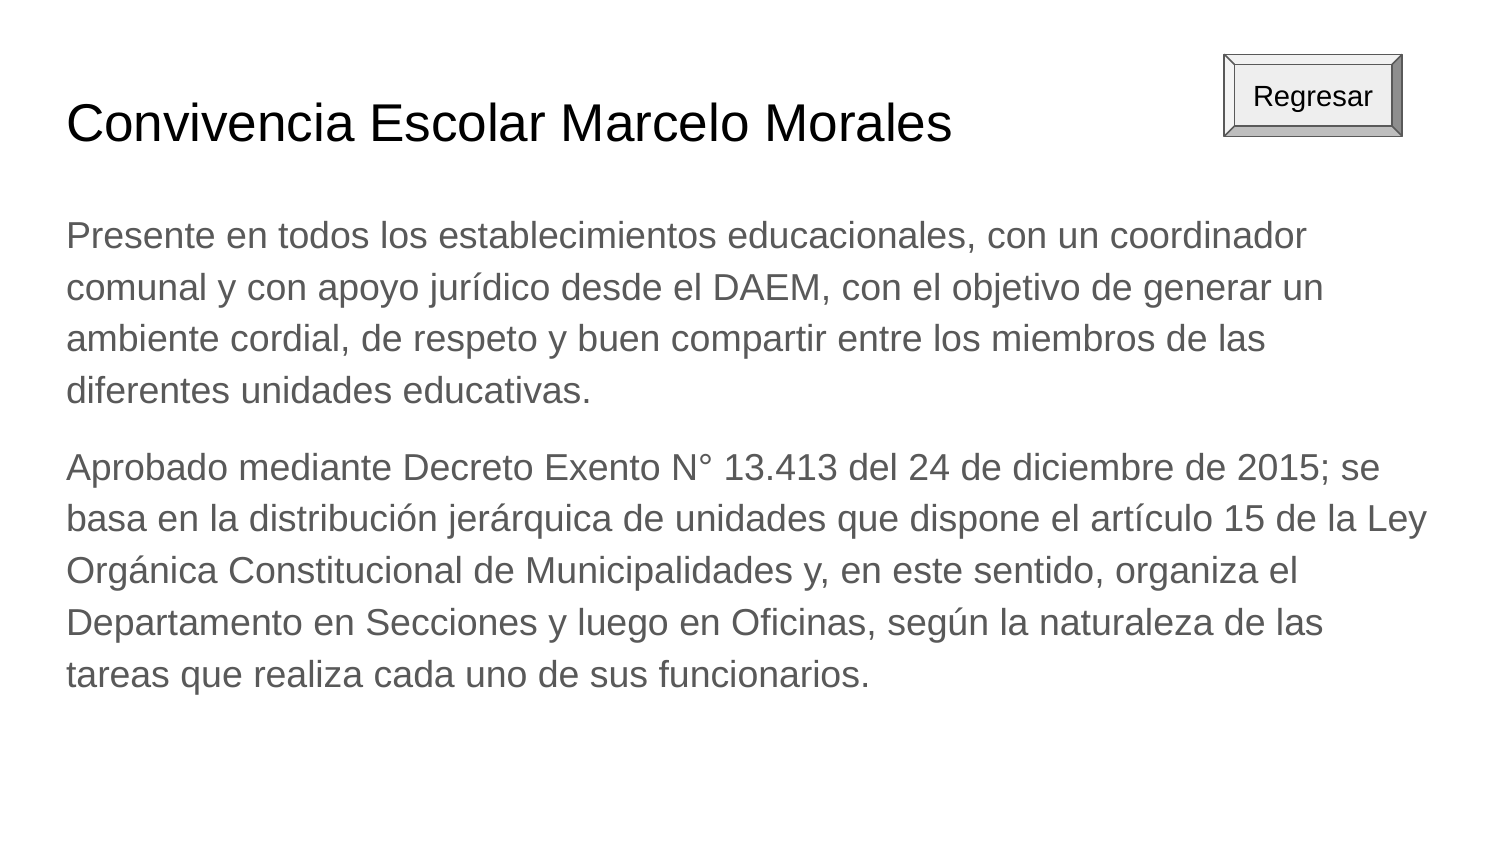

Regresar
# Convivencia Escolar Marcelo Morales
Presente en todos los establecimientos educacionales, con un coordinador comunal y con apoyo jurídico desde el DAEM, con el objetivo de generar un ambiente cordial, de respeto y buen compartir entre los miembros de las diferentes unidades educativas.
Aprobado mediante Decreto Exento N° 13.413 del 24 de diciembre de 2015; se basa en la distribución jerárquica de unidades que dispone el artículo 15 de la Ley Orgánica Constitucional de Municipalidades y, en este sentido, organiza el Departamento en Secciones y luego en Oficinas, según la naturaleza de las tareas que realiza cada uno de sus funcionarios.